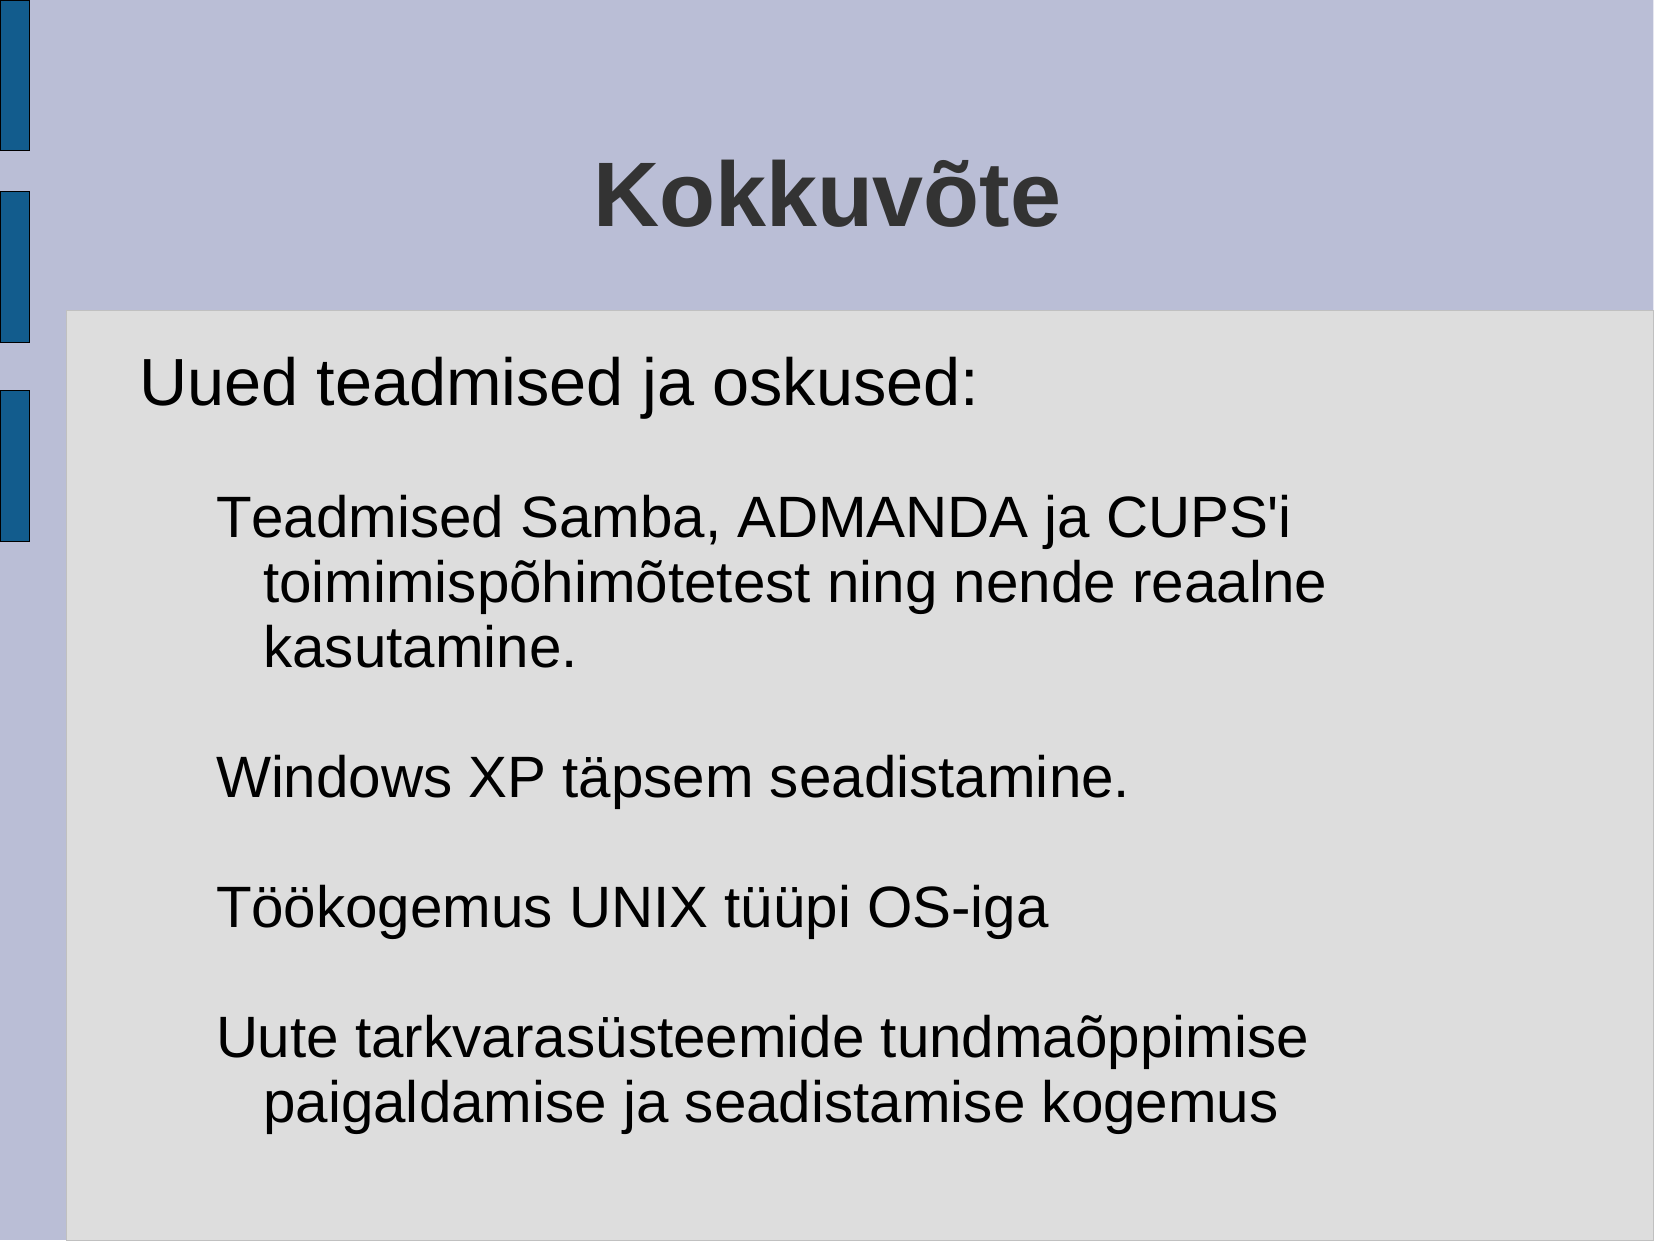

# Kokkuvõte
Uued teadmised ja oskused:
Teadmised Samba, ADMANDA ja CUPS'i toimimispõhimõtetest ning nende reaalne kasutamine.
Windows XP täpsem seadistamine.
Töökogemus UNIX tüüpi OS-iga
Uute tarkvarasüsteemide tundmaõppimise paigaldamise ja seadistamise kogemus